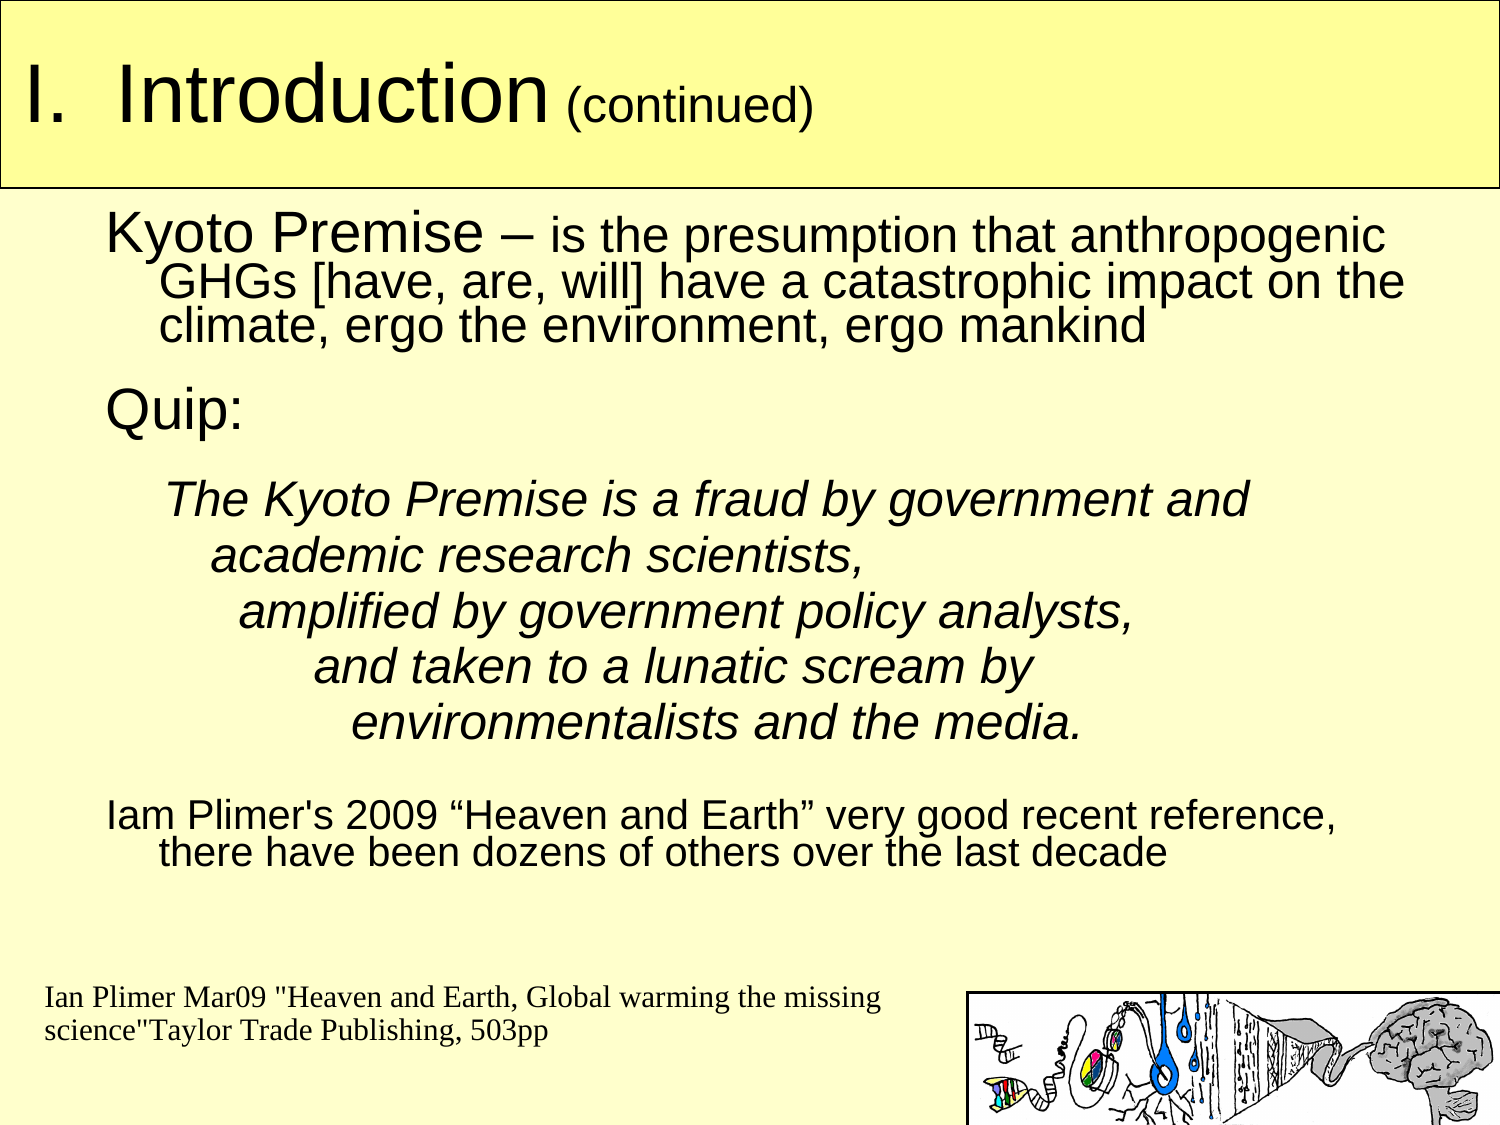

# I. Introduction (continued)
Kyoto Premise – is the presumption that anthropogenic GHGs [have, are, will] have a catastrophic impact on the climate, ergo the environment, ergo mankind
Quip:
The Kyoto Premise is a fraud by government and 	academic research scientists,
amplified by government policy analysts,
and taken to a lunatic scream by 		environmentalists and the media.
Iam Plimer's 2009 “Heaven and Earth” very good recent reference, there have been dozens of others over the last decade
Ian Plimer Mar09 "Heaven and Earth, Global warming the missing science"Taylor Trade Publishing, 503pp